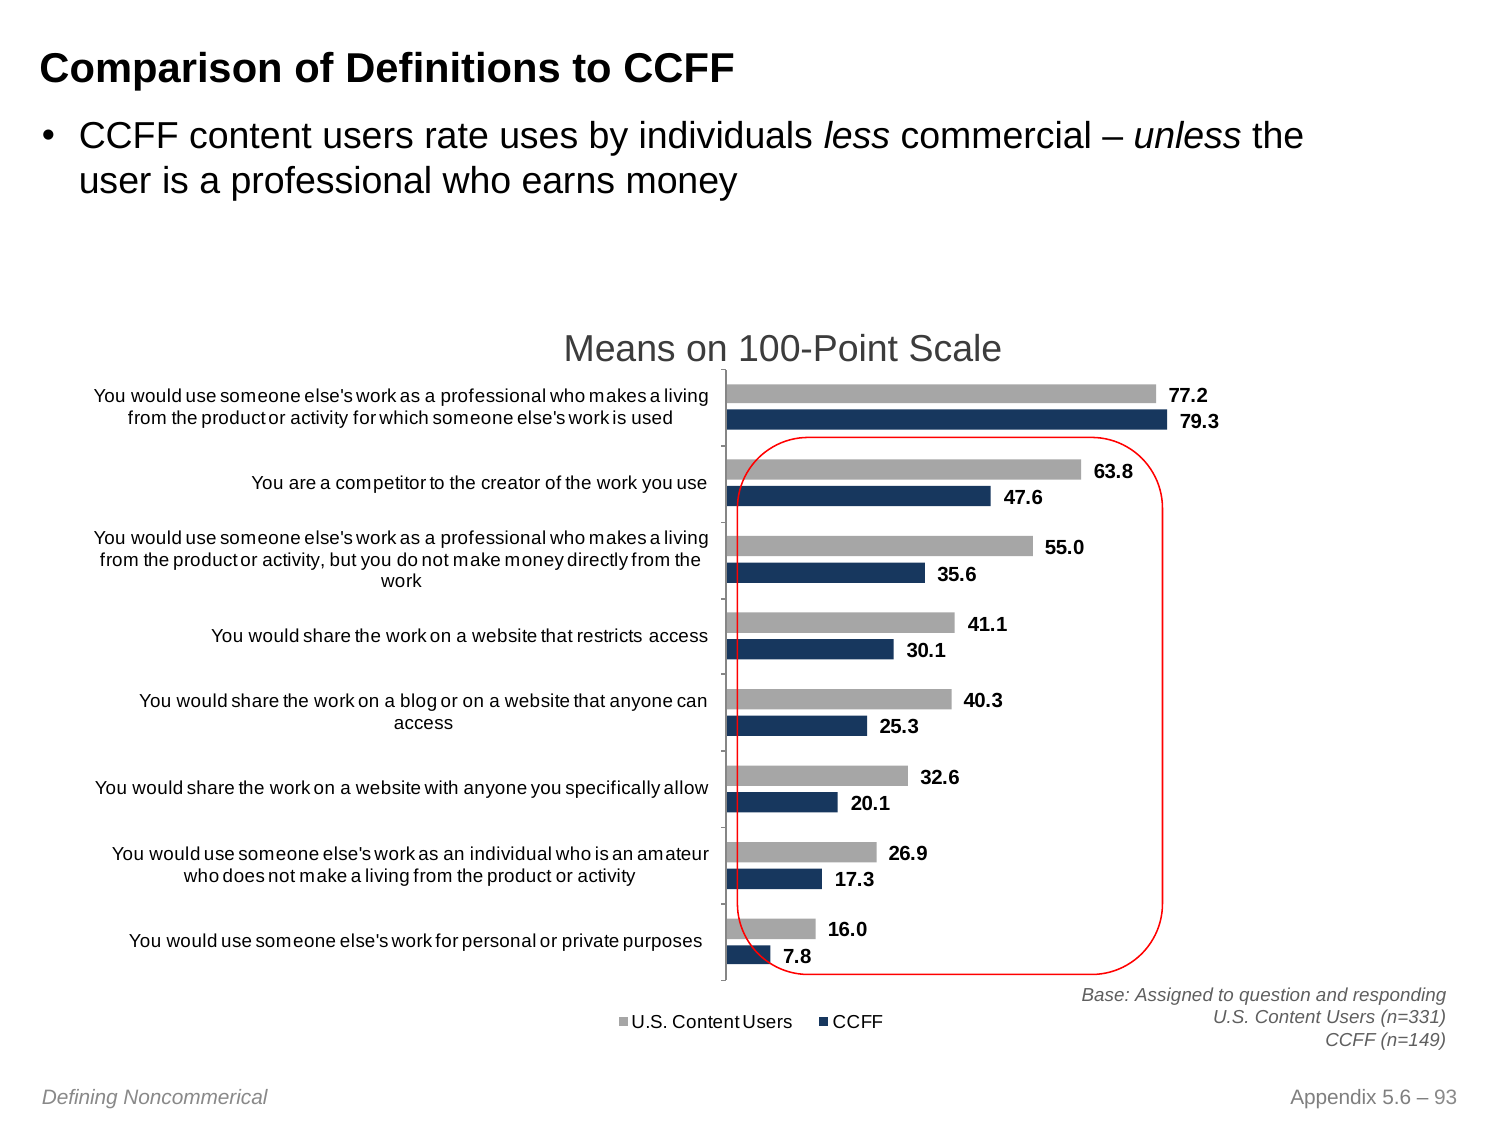

Comparison of Definitions to CCFF
CCFF content users rate uses by individuals less commercial – unless the user is a professional who earns money
Means on 100-Point Scale
Base: Assigned to question and responding
U.S. Content Users (n=331)
CCFF (n=149)
Defining Noncommerical
Appendix 5.6 –